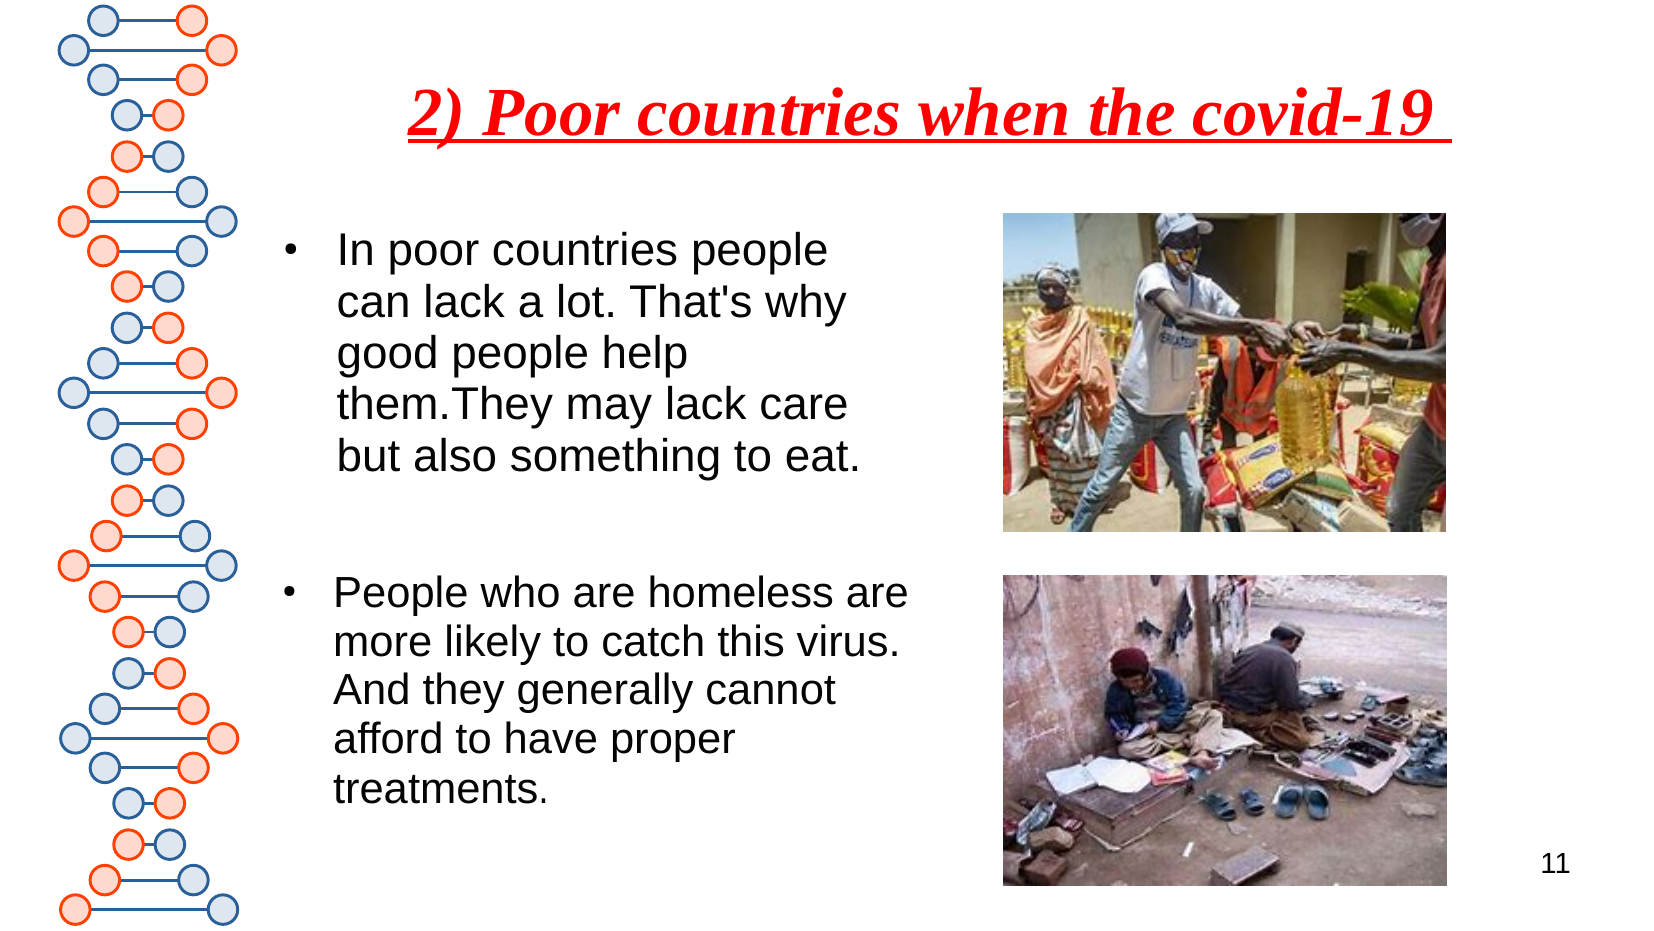

# 2) Poor countries when the covid-19
In poor countries people can lack a lot. That's why good people help them.They may lack care but also something to eat.
People who are homeless are more likely to catch this virus. And they generally cannot afford to have proper treatments.
11